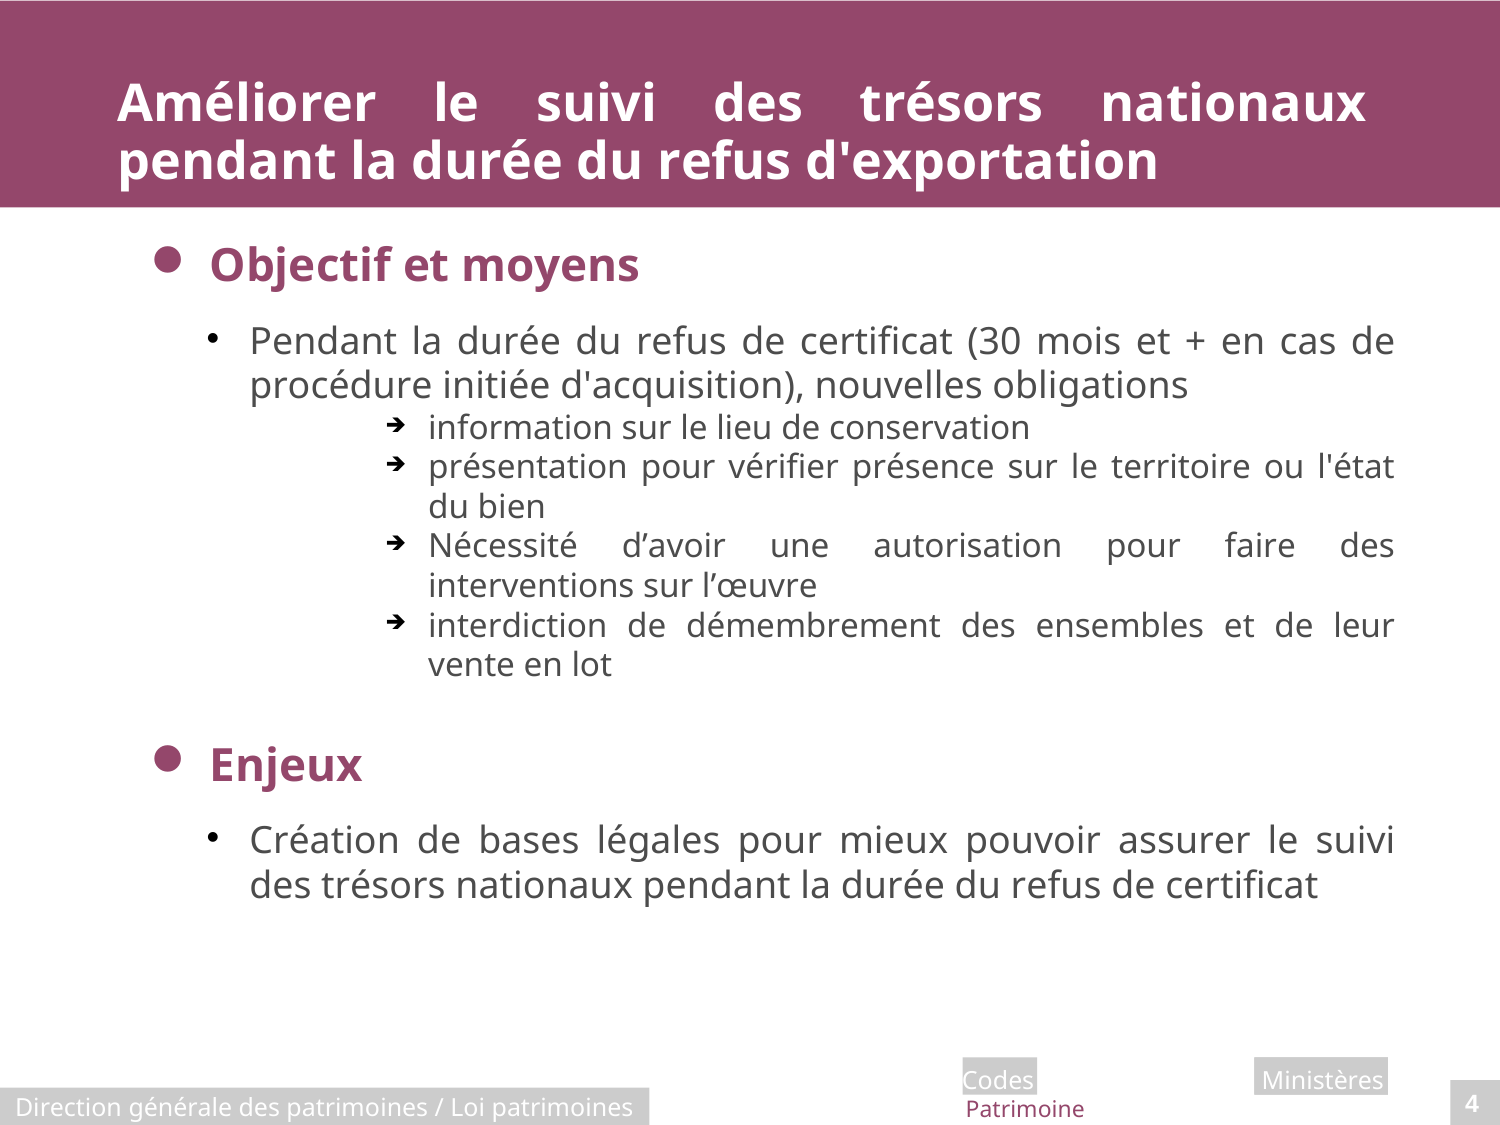

Améliorer le suivi des trésors nationaux pendant la durée du refus d'exportation
# Objectif et moyens
Pendant la durée du refus de certificat (30 mois et + en cas de procédure initiée d'acquisition), nouvelles obligations
information sur le lieu de conservation
présentation pour vérifier présence sur le territoire ou l'état du bien
Nécessité d’avoir une autorisation pour faire des interventions sur l’œuvre
interdiction de démembrement des ensembles et de leur vente en lot
Enjeux
Création de bases légales pour mieux pouvoir assurer le suivi des trésors nationaux pendant la durée du refus de certificat
Codes
Ministères
Ministères
Patrimoine